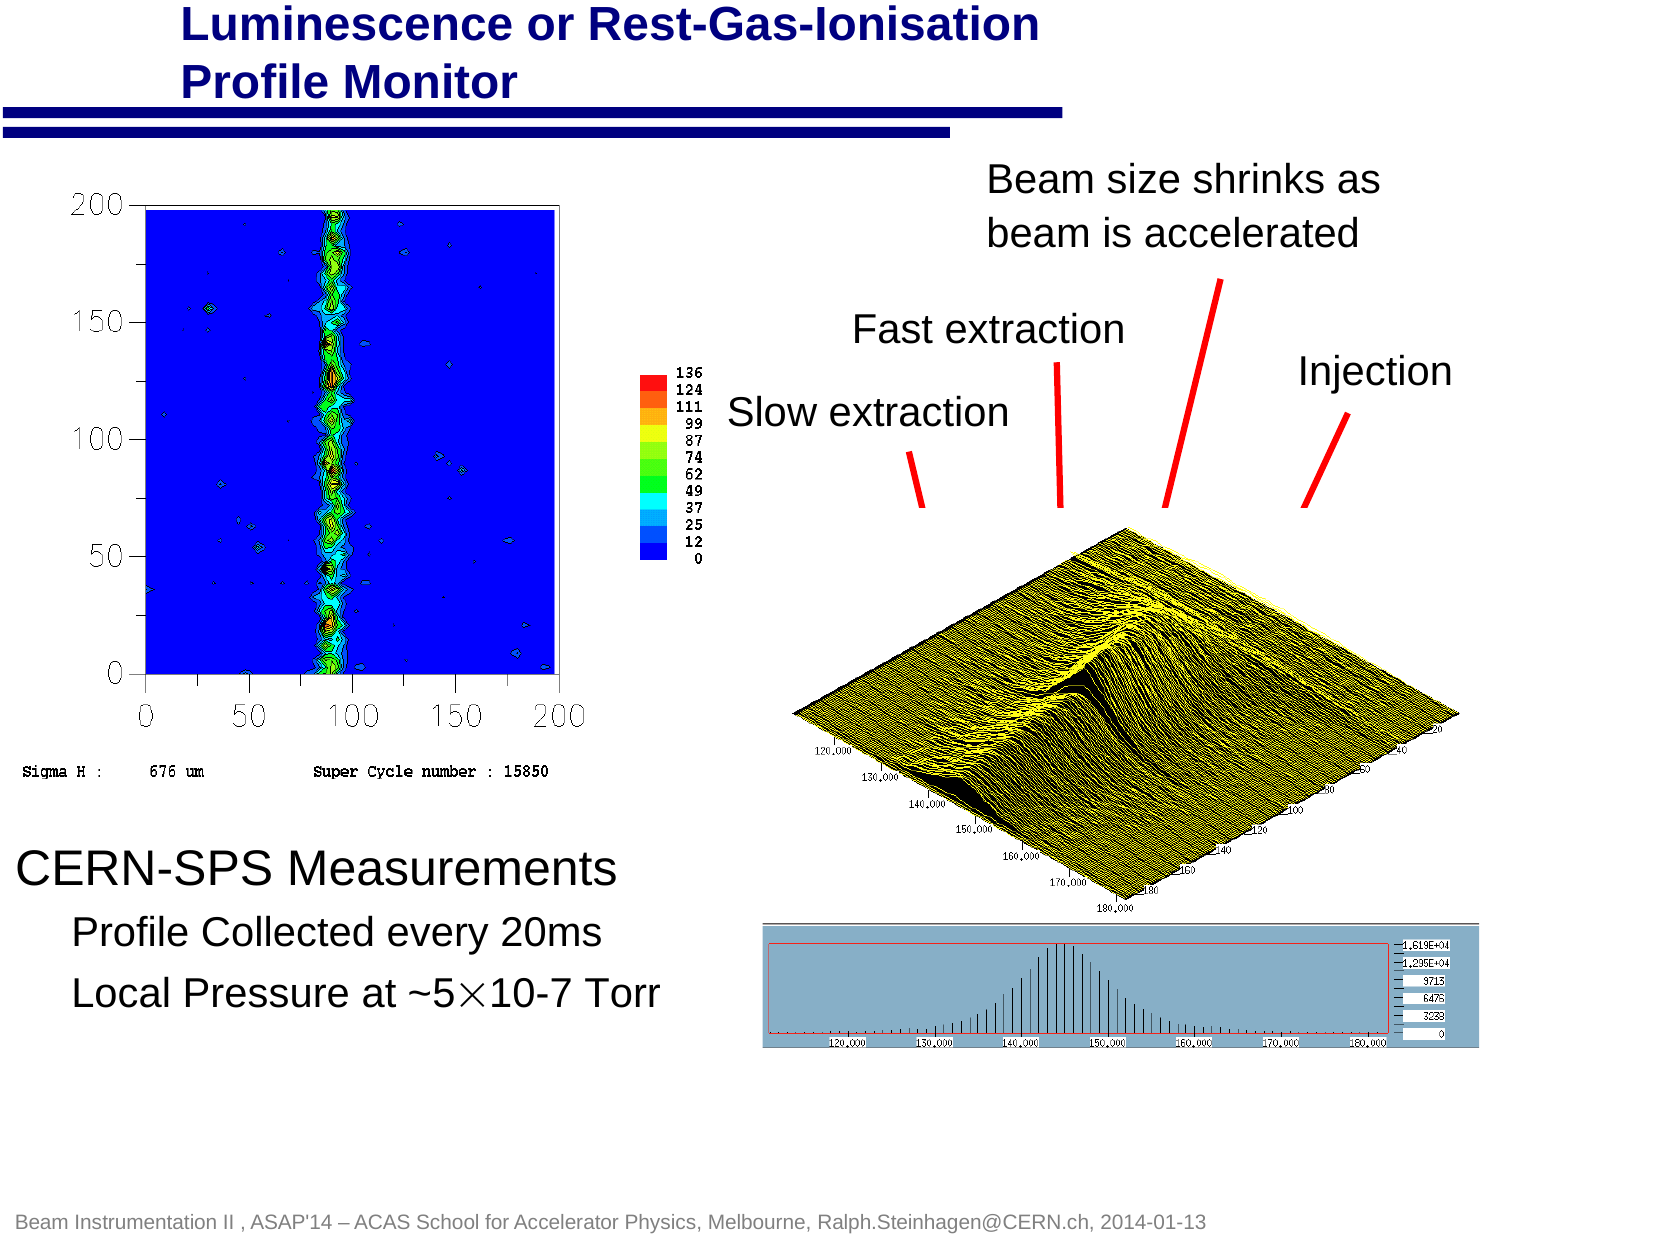

# Luminescence or Rest-Gas-Ionisation Profile Monitor
Beam size shrinks as
beam is accelerated
2D
Side view
Time
Fast extraction
Injection
Slow extraction
3D
Image
Beam Size
CERN-SPS Measurements
Profile Collected every 20ms
Local Pressure at ~510-7 Torr
Time
Beam Size